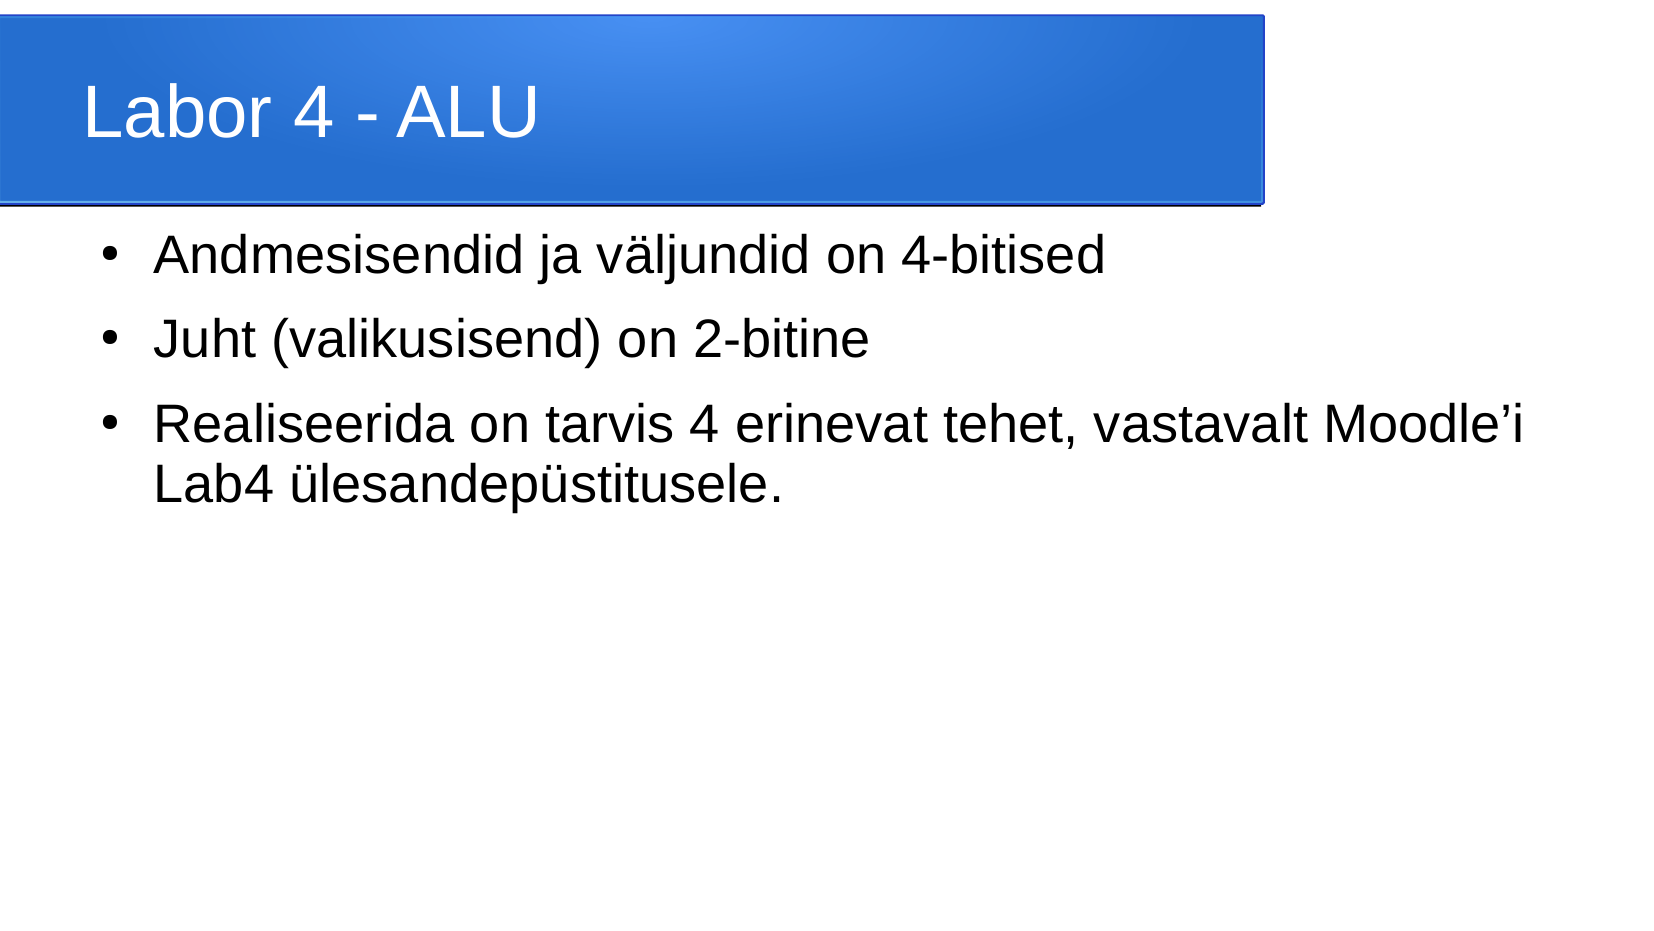

# Labor 4 - ALU
Andmesisendid ja väljundid on 4-bitised
Juht (valikusisend) on 2-bitine
Realiseerida on tarvis 4 erinevat tehet, vastavalt Moodle’i Lab4 ülesandepüstitusele.